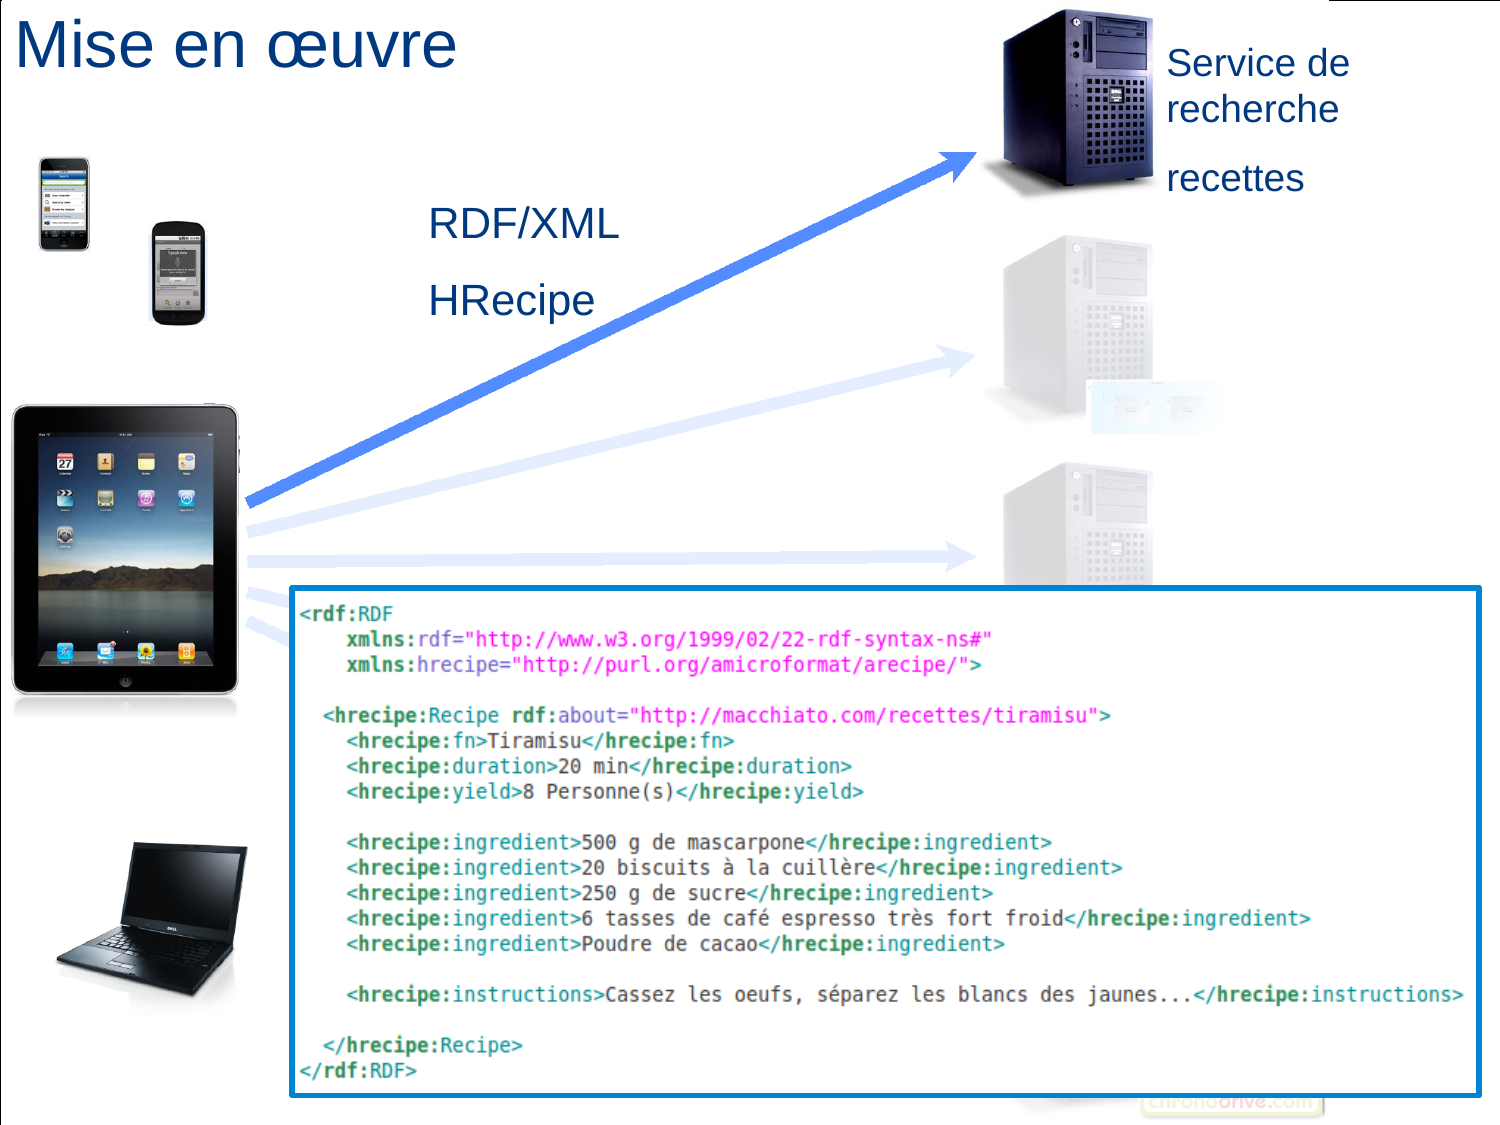

# Mise en œuvre
Service de recherche
recettes
RDF/XML
HRecipe